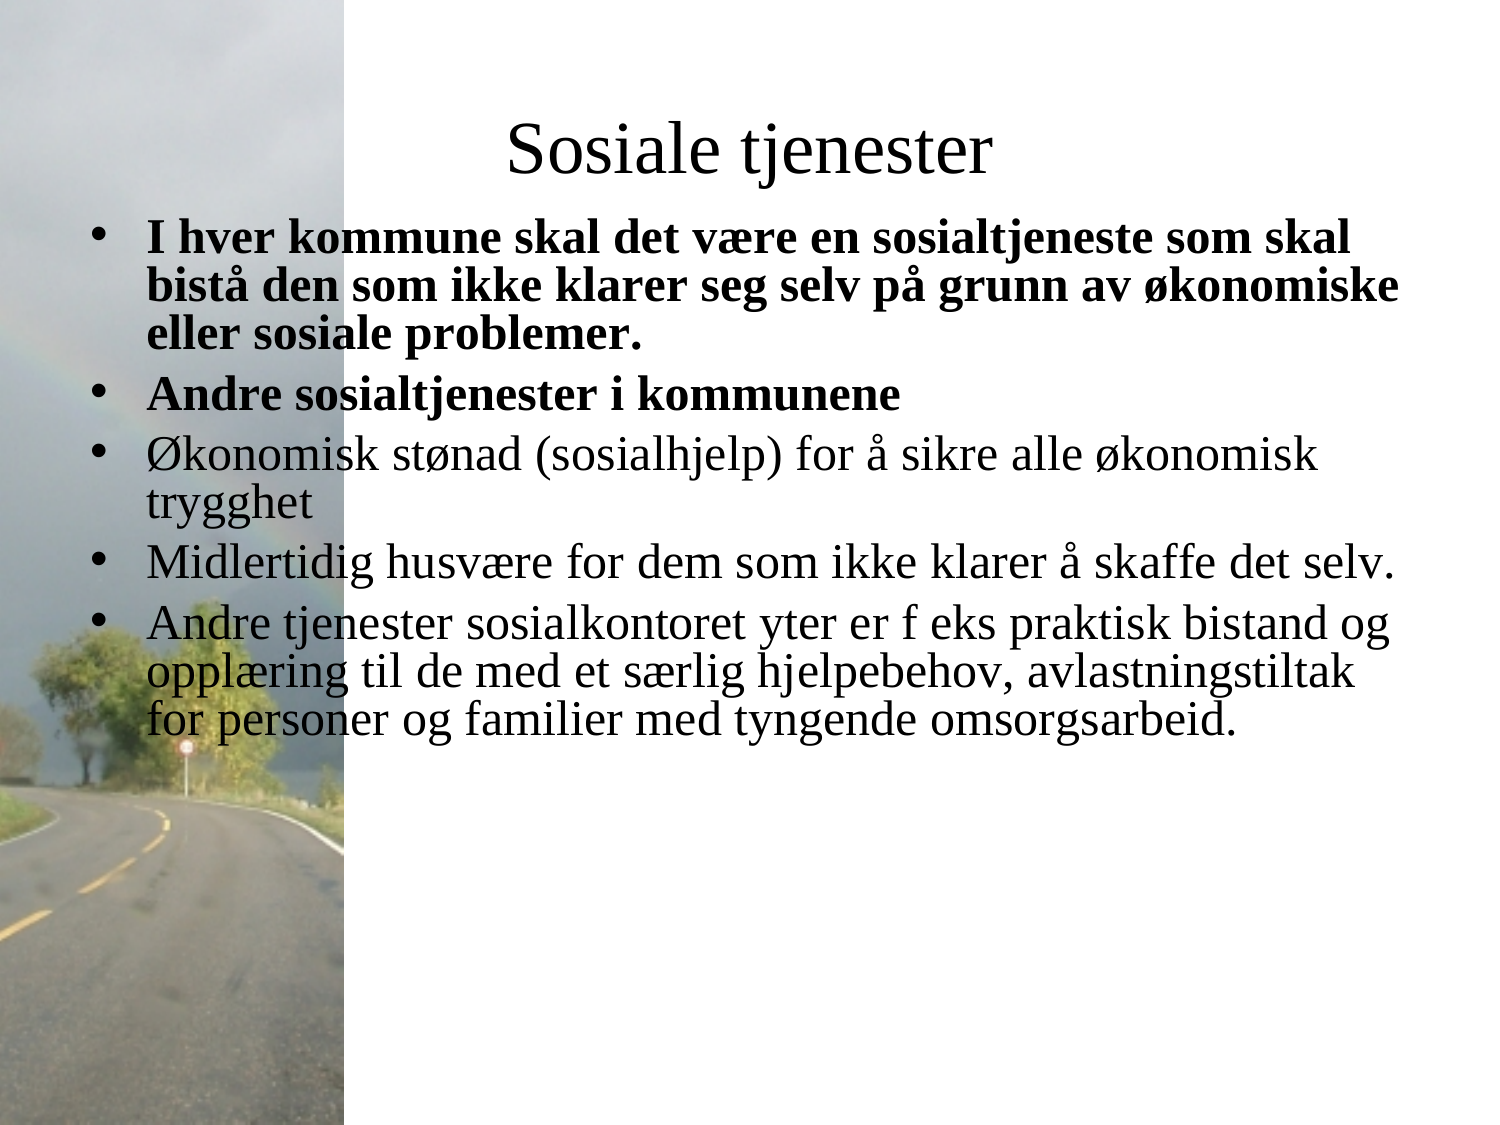

# Sosiale tjenester
I hver kommune skal det være en sosialtjeneste som skal bistå den som ikke klarer seg selv på grunn av økonomiske eller sosiale problemer.
Andre sosialtjenester i kommunene
Økonomisk stønad (sosialhjelp) for å sikre alle økonomisk trygghet
Midlertidig husvære for dem som ikke klarer å skaffe det selv.
Andre tjenester sosialkontoret yter er f eks praktisk bistand og opplæring til de med et særlig hjelpebehov, avlastningstiltak for personer og familier med tyngende omsorgsarbeid.